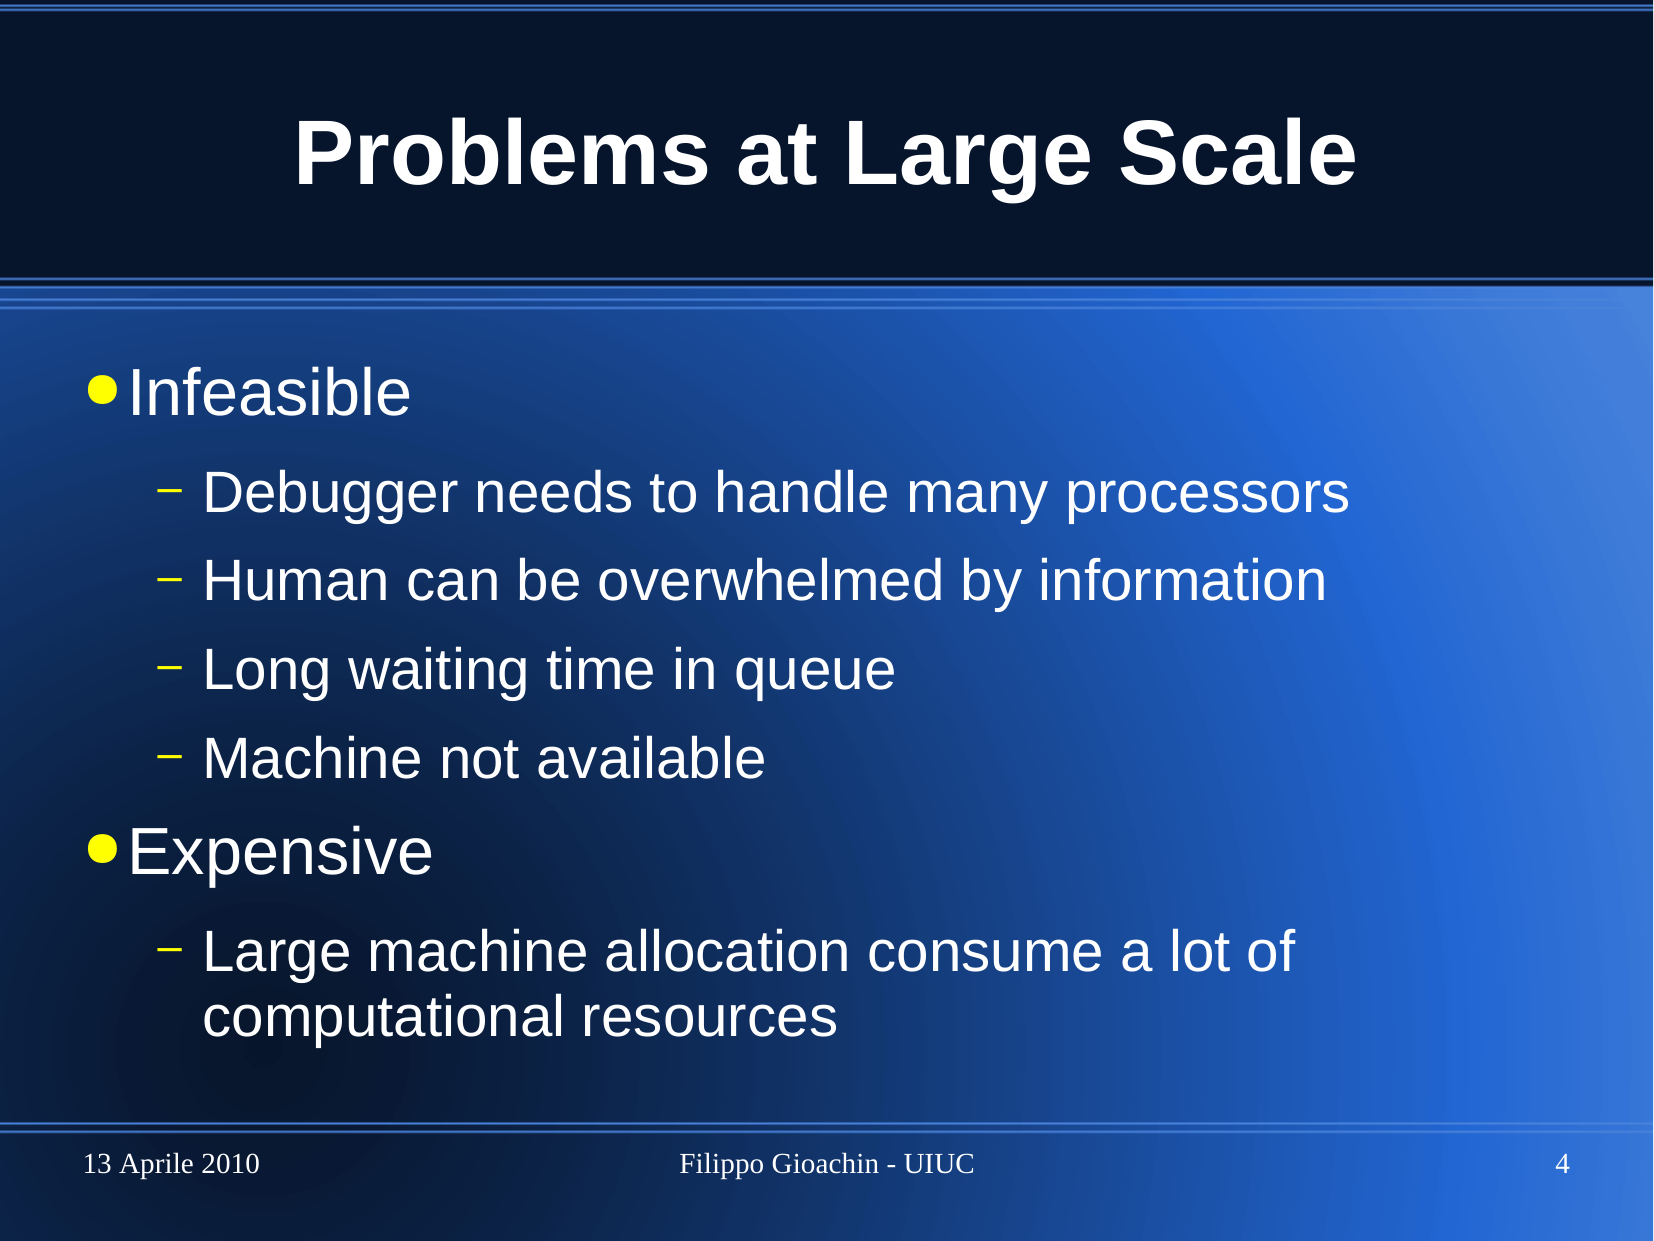

# Problems at Large Scale
Infeasible
Debugger needs to handle many processors
Human can be overwhelmed by information
Long waiting time in queue
Machine not available
Expensive
Large machine allocation consume a lot of computational resources
13 Aprile 2010
Filippo Gioachin - UIUC
4